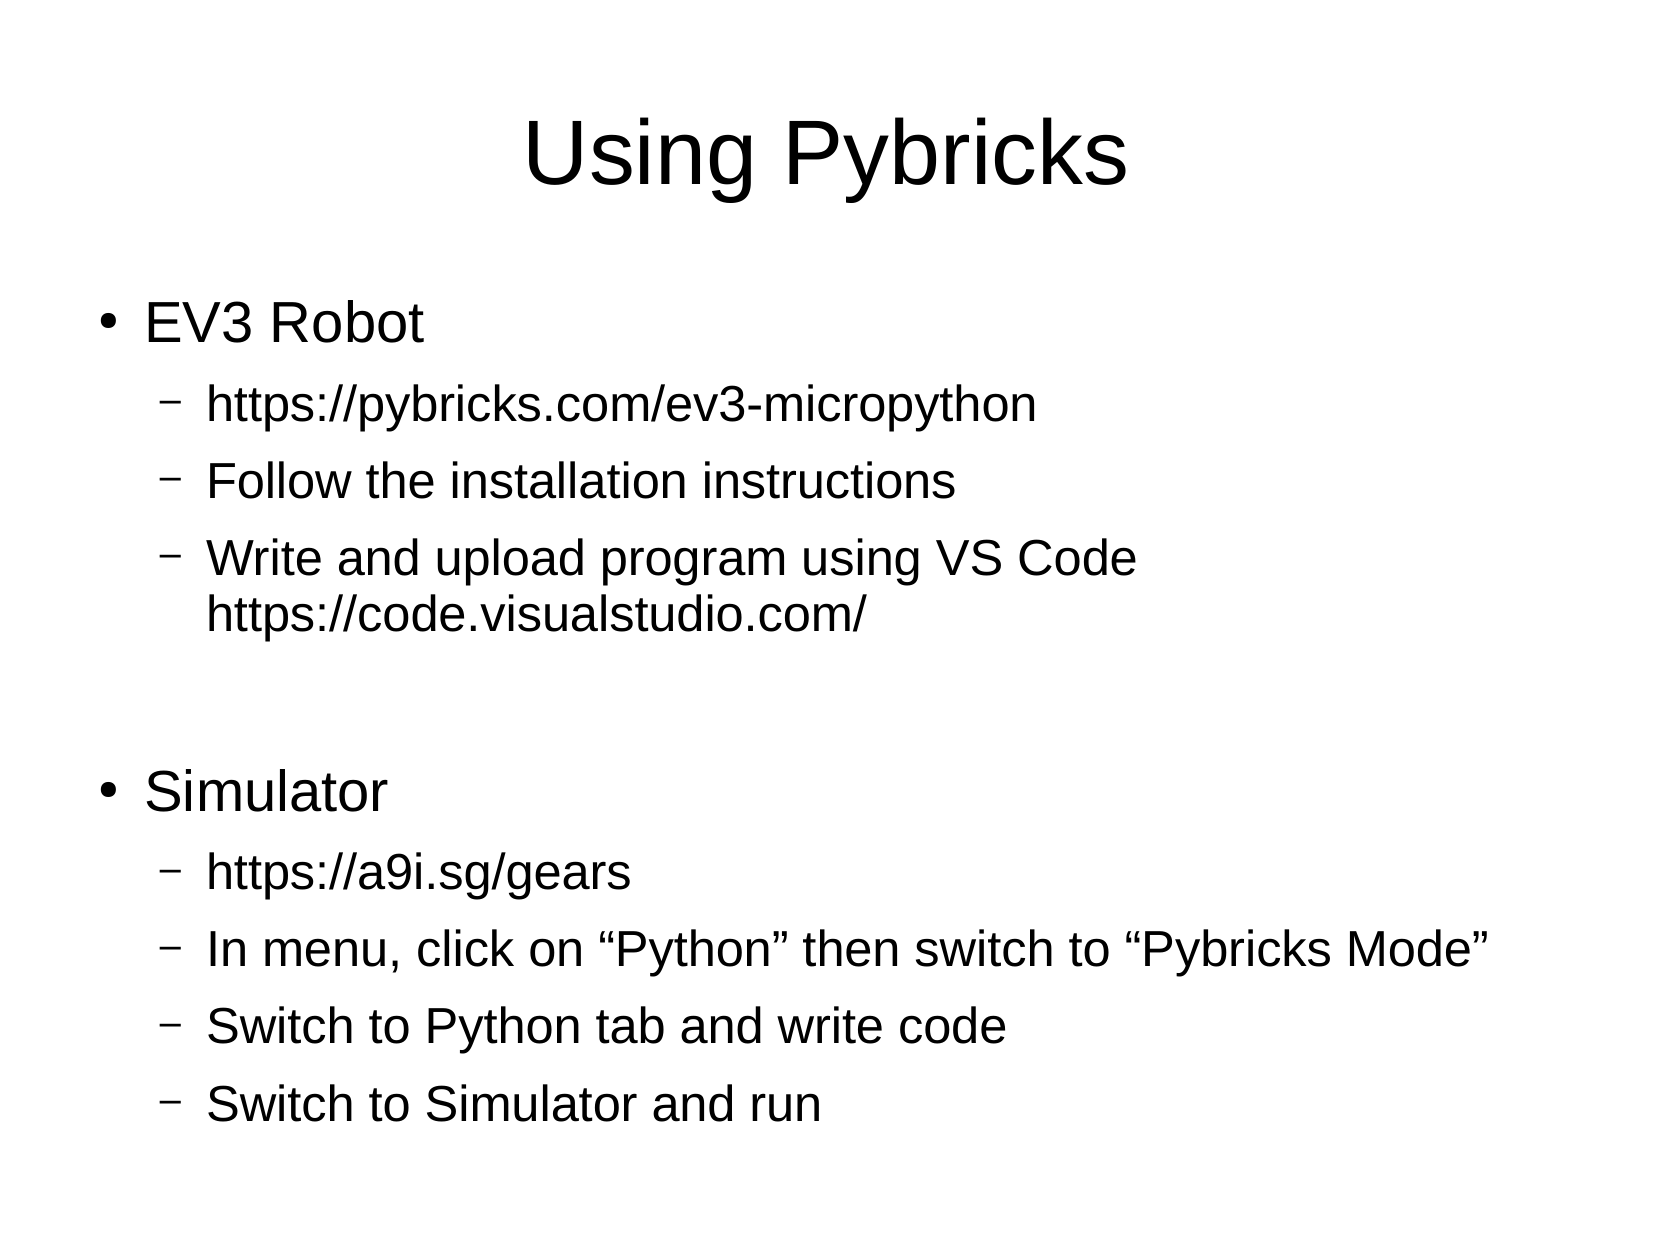

# Using Pybricks
EV3 Robot
https://pybricks.com/ev3-micropython
Follow the installation instructions
Write and upload program using VS Code
https://code.visualstudio.com/
Simulator
https://a9i.sg/gears
In menu, click on “Python” then switch to “Pybricks Mode”
Switch to Python tab and write code
Switch to Simulator and run